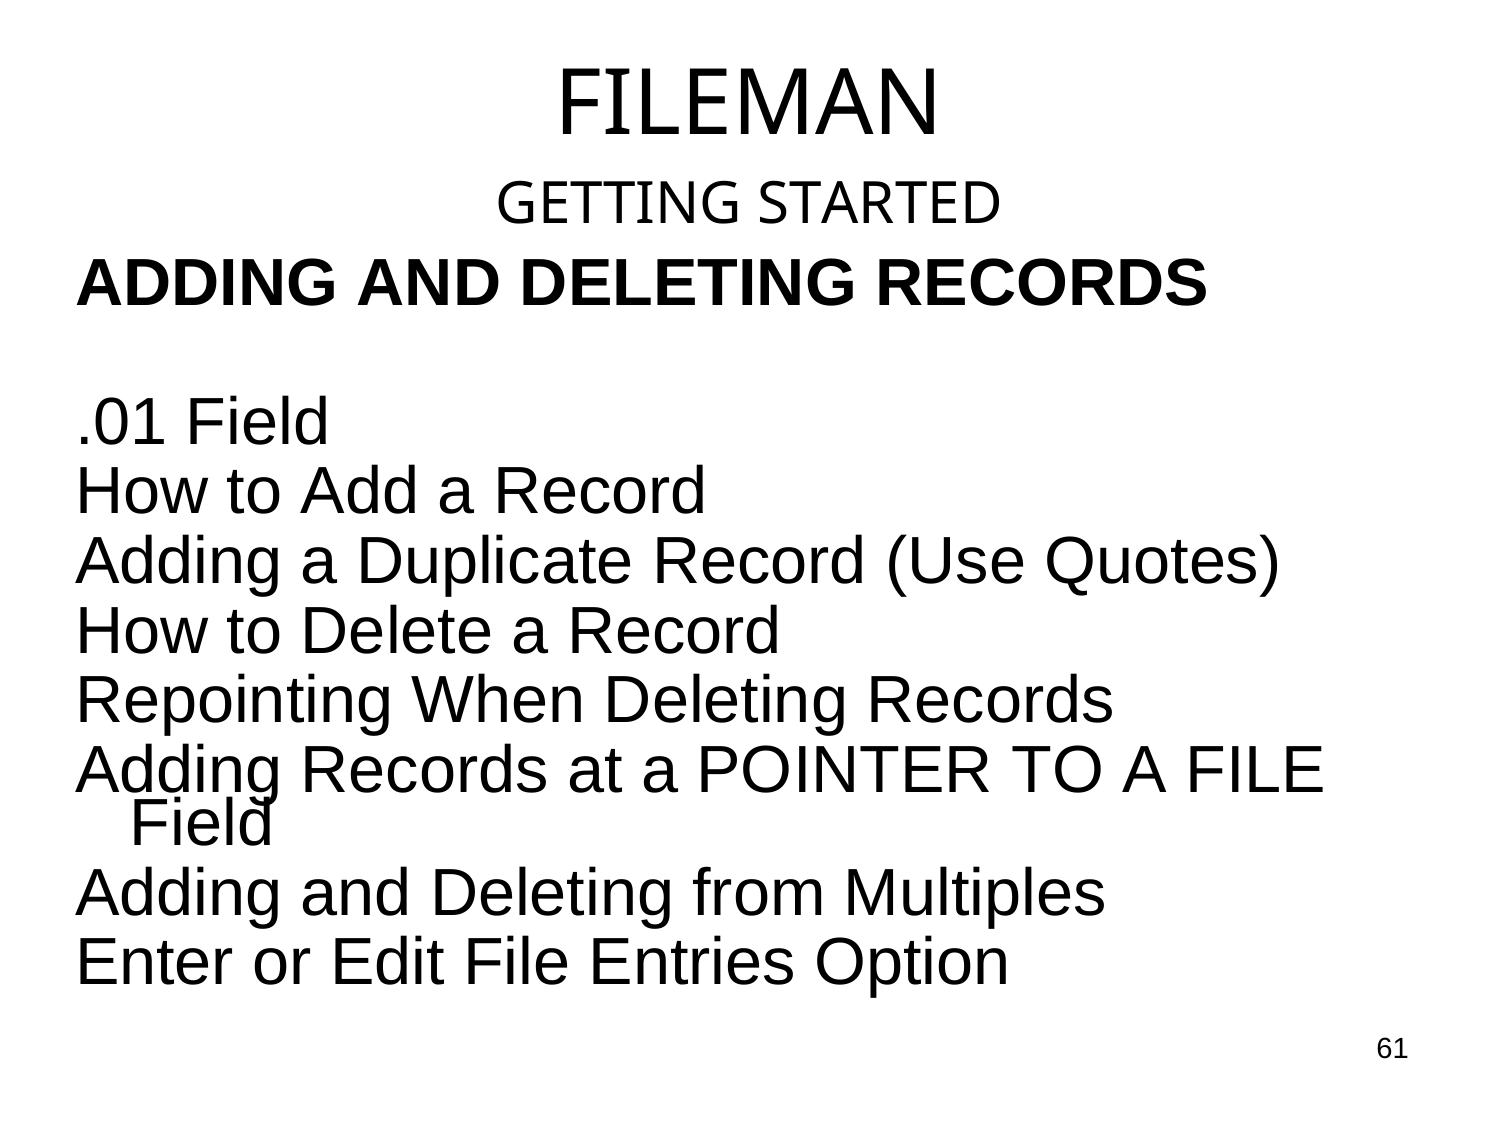

# FILEMAN GETTING STARTED
ADDING AND DELETING RECORDS
.01 Field
How to Add a Record
Adding a Duplicate Record (Use Quotes)
How to Delete a Record
Repointing When Deleting Records
Adding Records at a POINTER TO A FILE Field
Adding and Deleting from Multiples
Enter or Edit File Entries Option
61